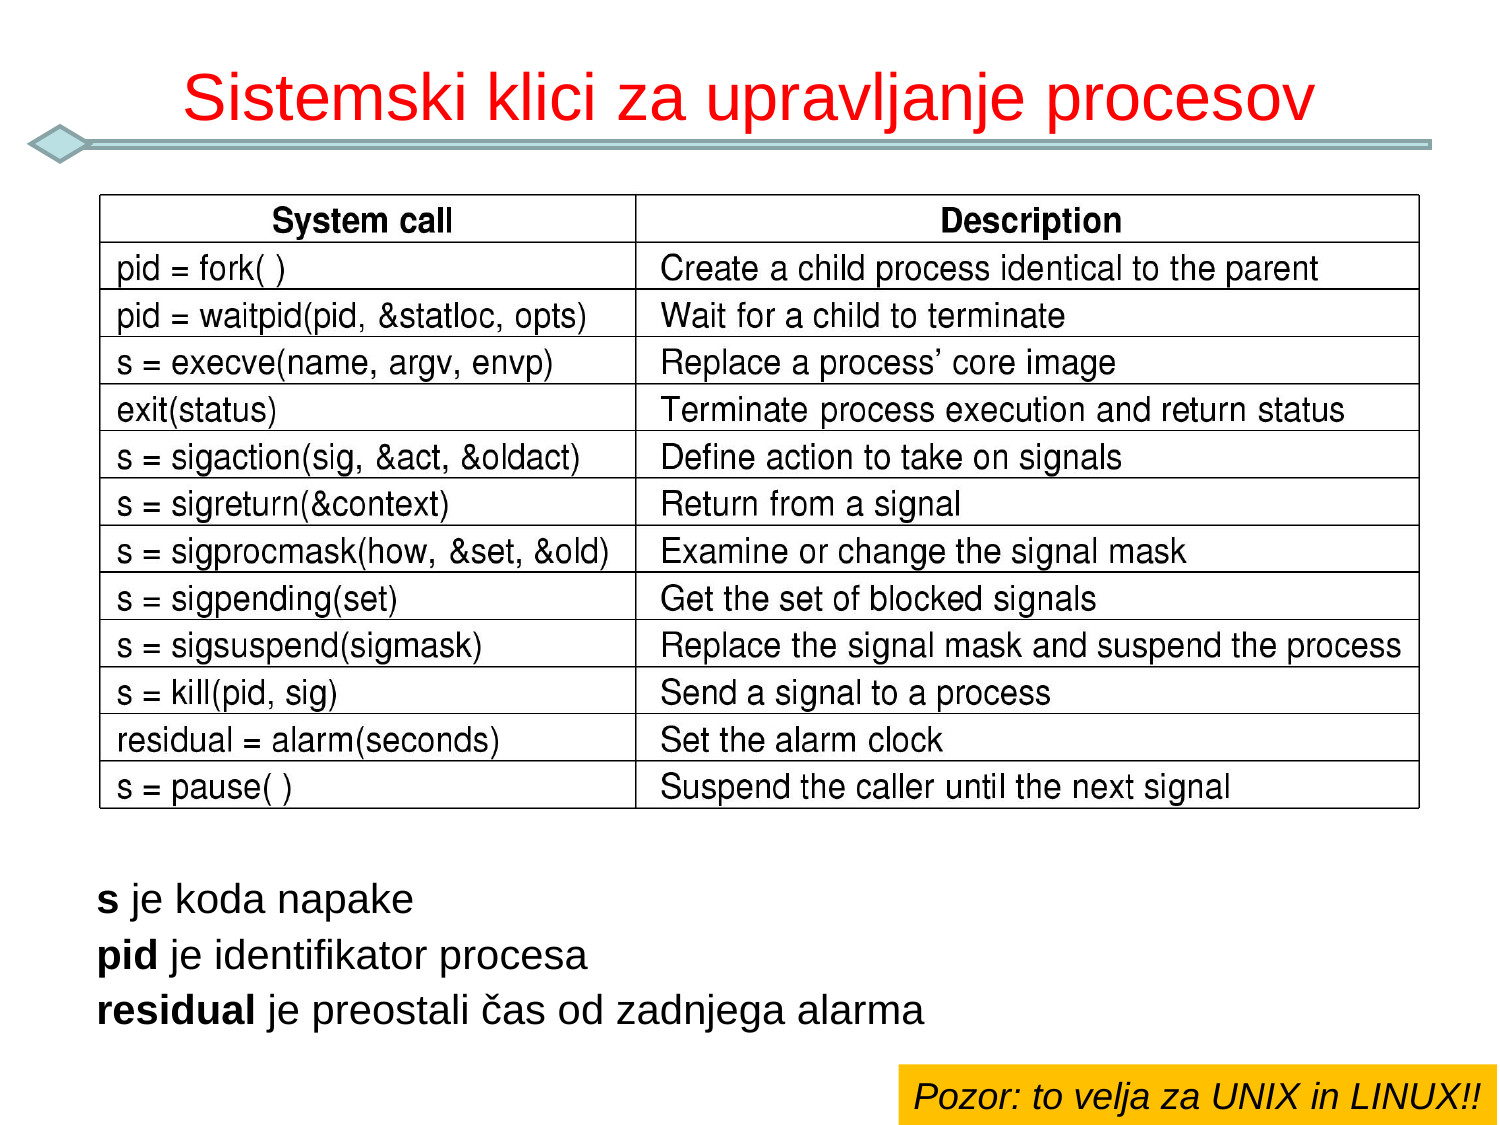

# Sistemski klici za upravljanje procesov
s je koda napake
pid je identifikator procesa
residual je preostali čas od zadnjega alarma
Pozor: to velja za UNIX in LINUX!!